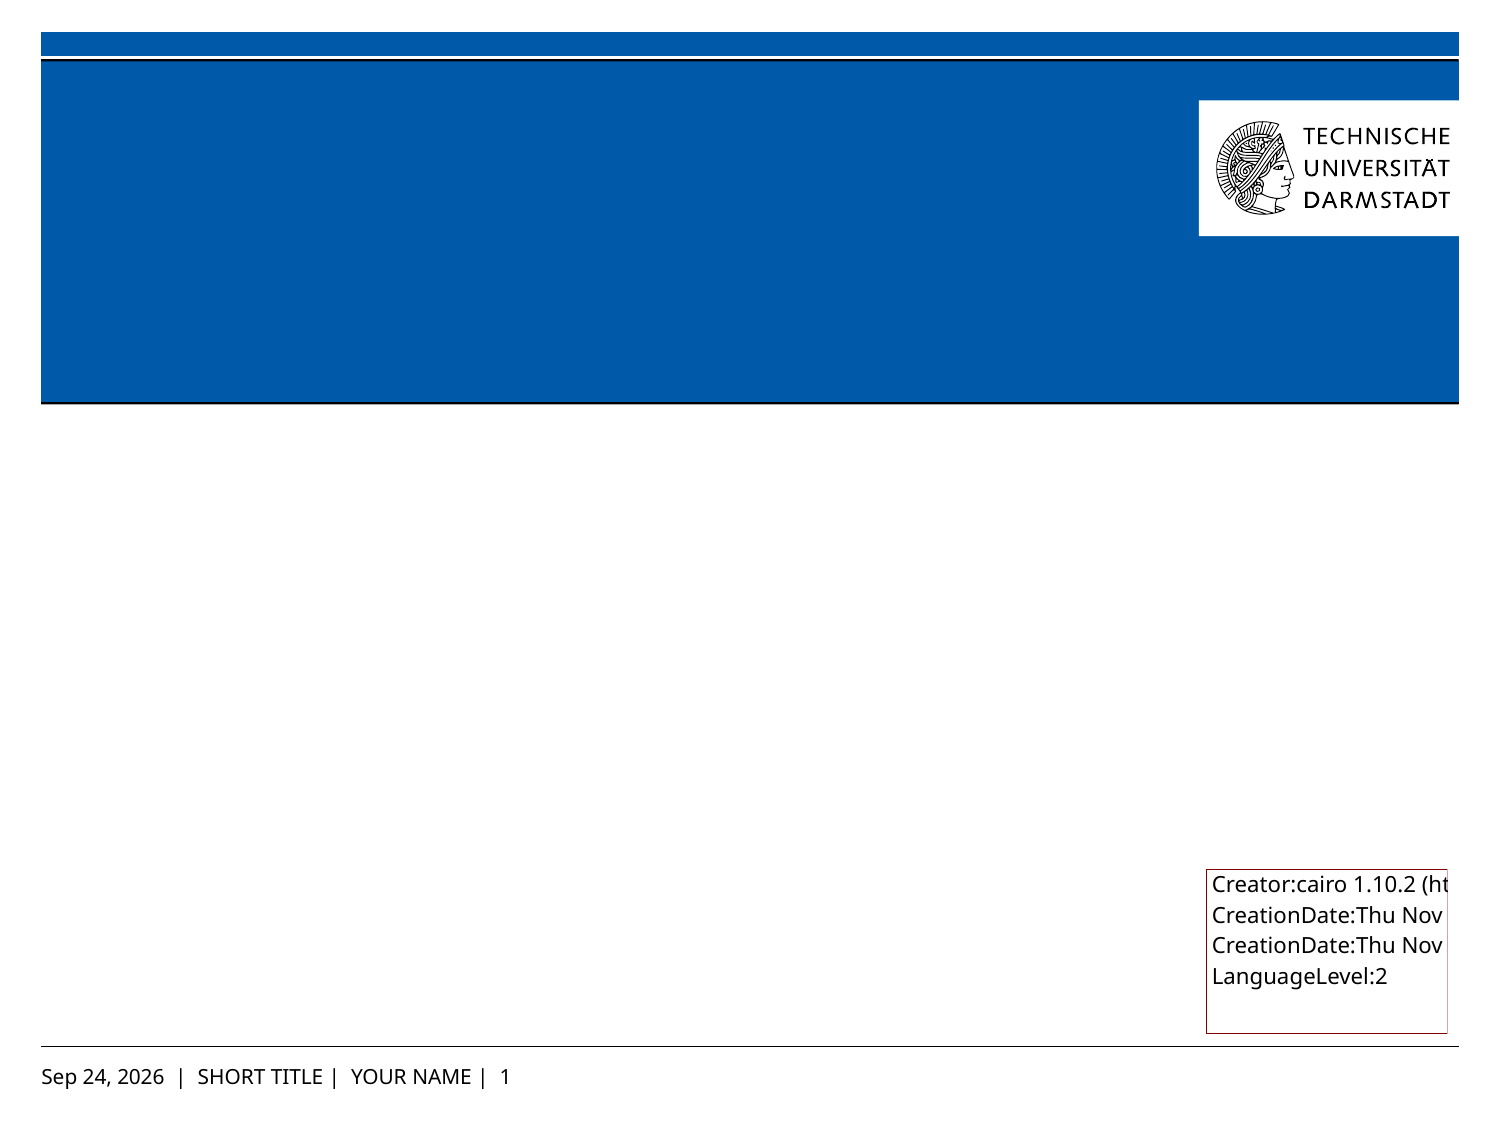

#
FB Informatik | FG Simulation, Systemoptimierung und Robotik | Prof. O. v. Stryk